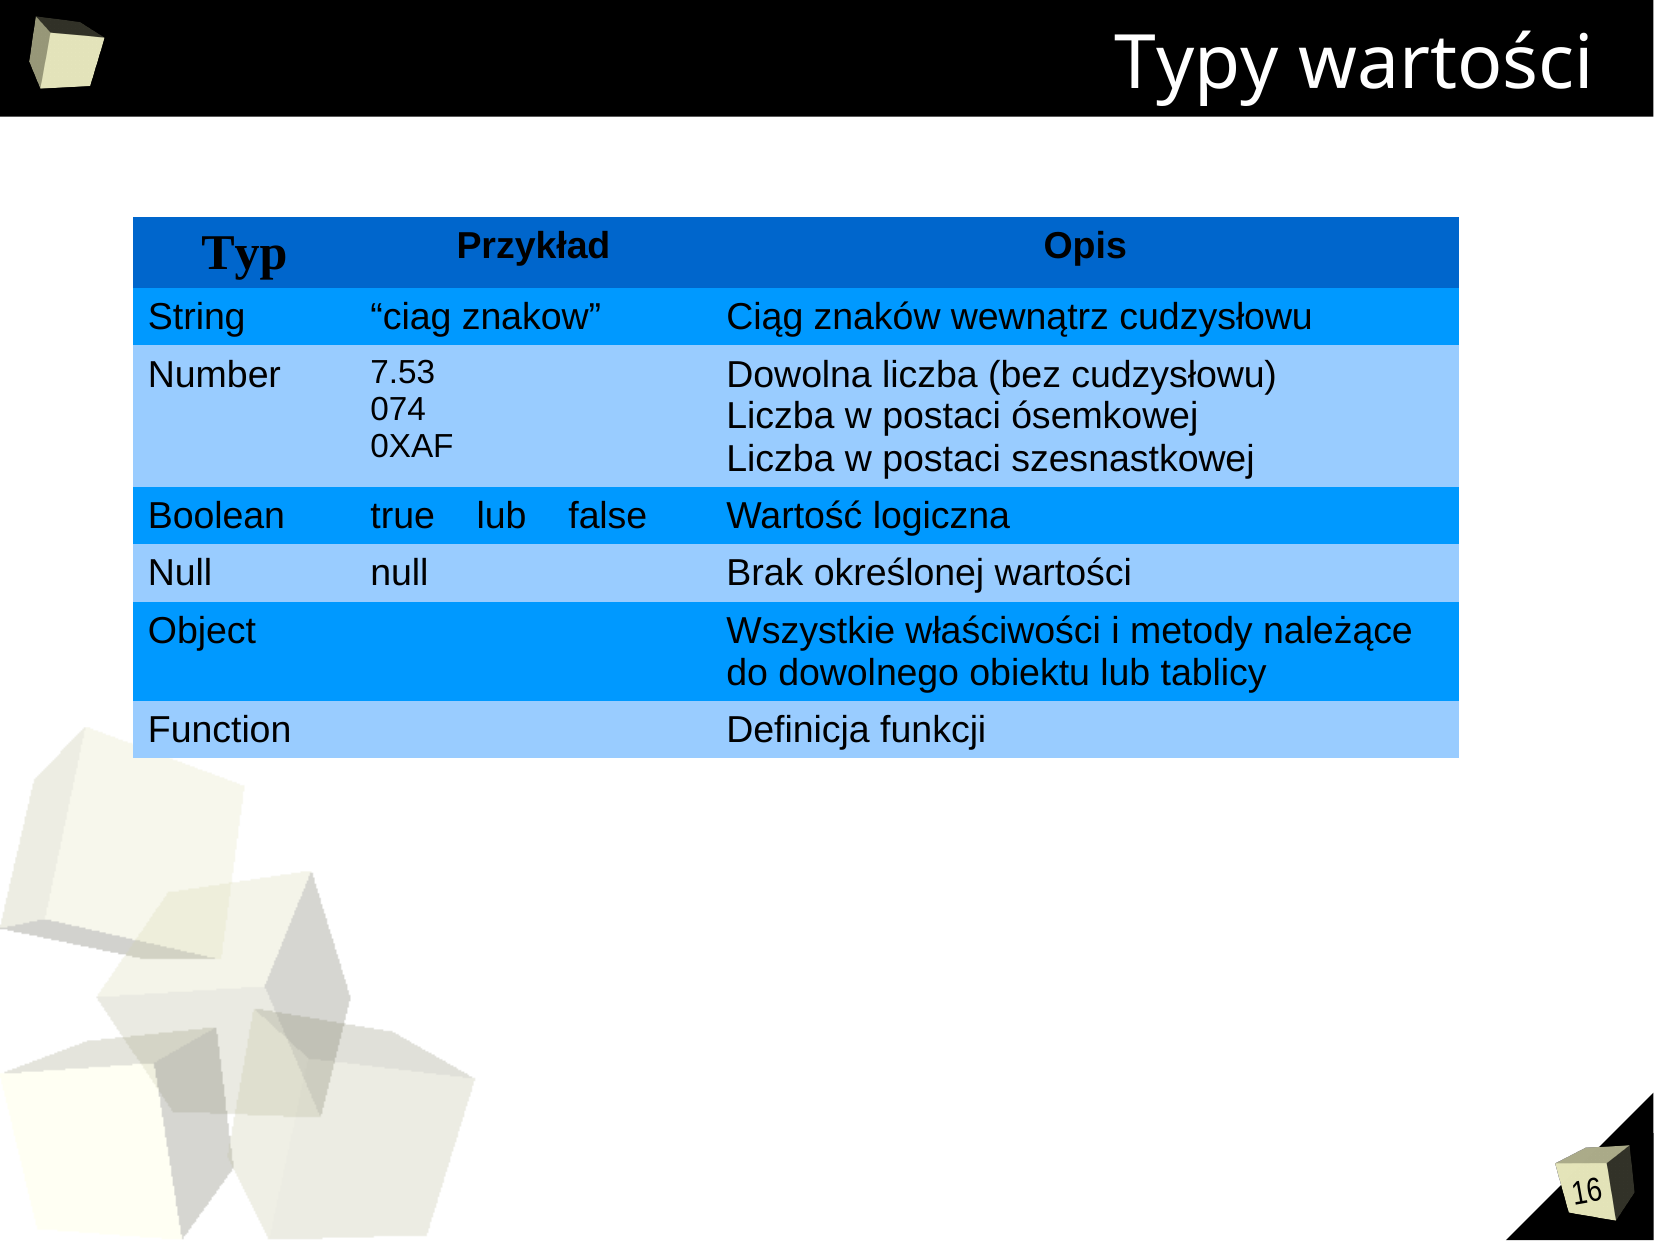

# Typy wartości
| Typ | Przykład | Opis |
| --- | --- | --- |
| String | “ciag znakow” | Ciąg znaków wewnątrz cudzysłowu |
| Number | 7.53 074 0XAF | Dowolna liczba (bez cudzysłowu) Liczba w postaci ósemkowej Liczba w postaci szesnastkowej |
| Boolean | true lub false | Wartość logiczna |
| Null | null | Brak określonej wartości |
| Object | | Wszystkie właściwości i metody należące do dowolnego obiektu lub tablicy |
| Function | | Definicja funkcji |